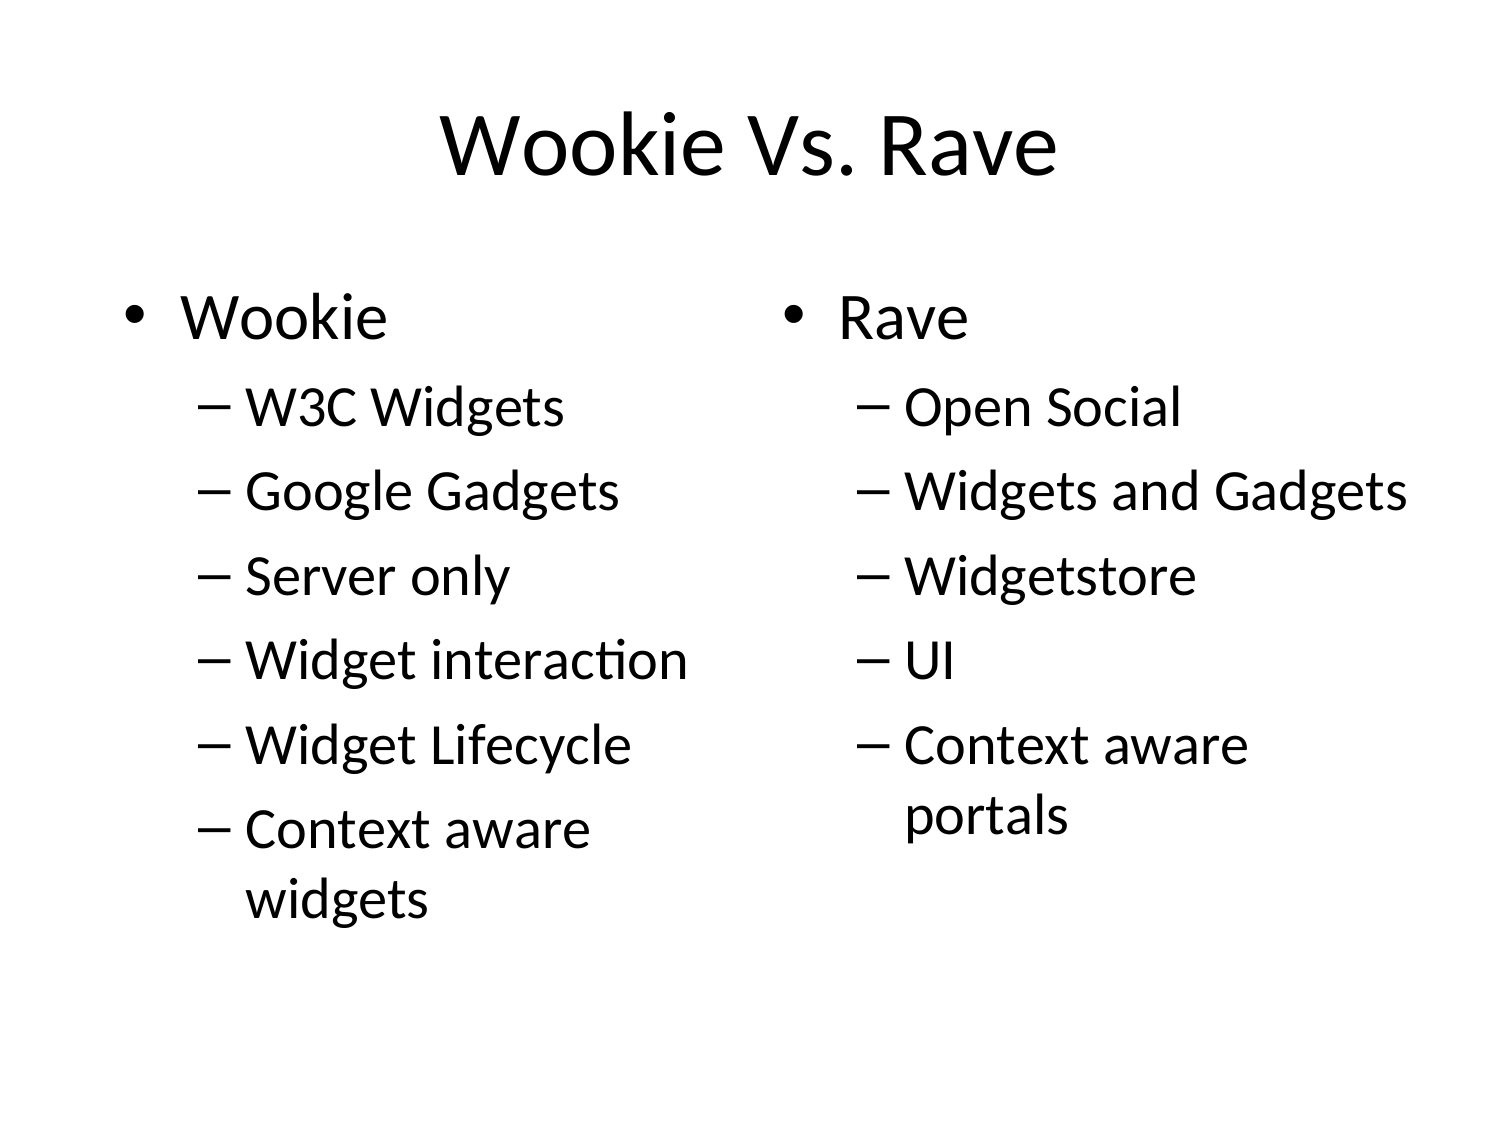

# Wookie Vs. Rave
Wookie
W3C Widgets
Google Gadgets
Server only
Widget interaction
Widget Lifecycle
Context aware widgets
Rave
Open Social
Widgets and Gadgets
Widgetstore
UI
Context aware portals